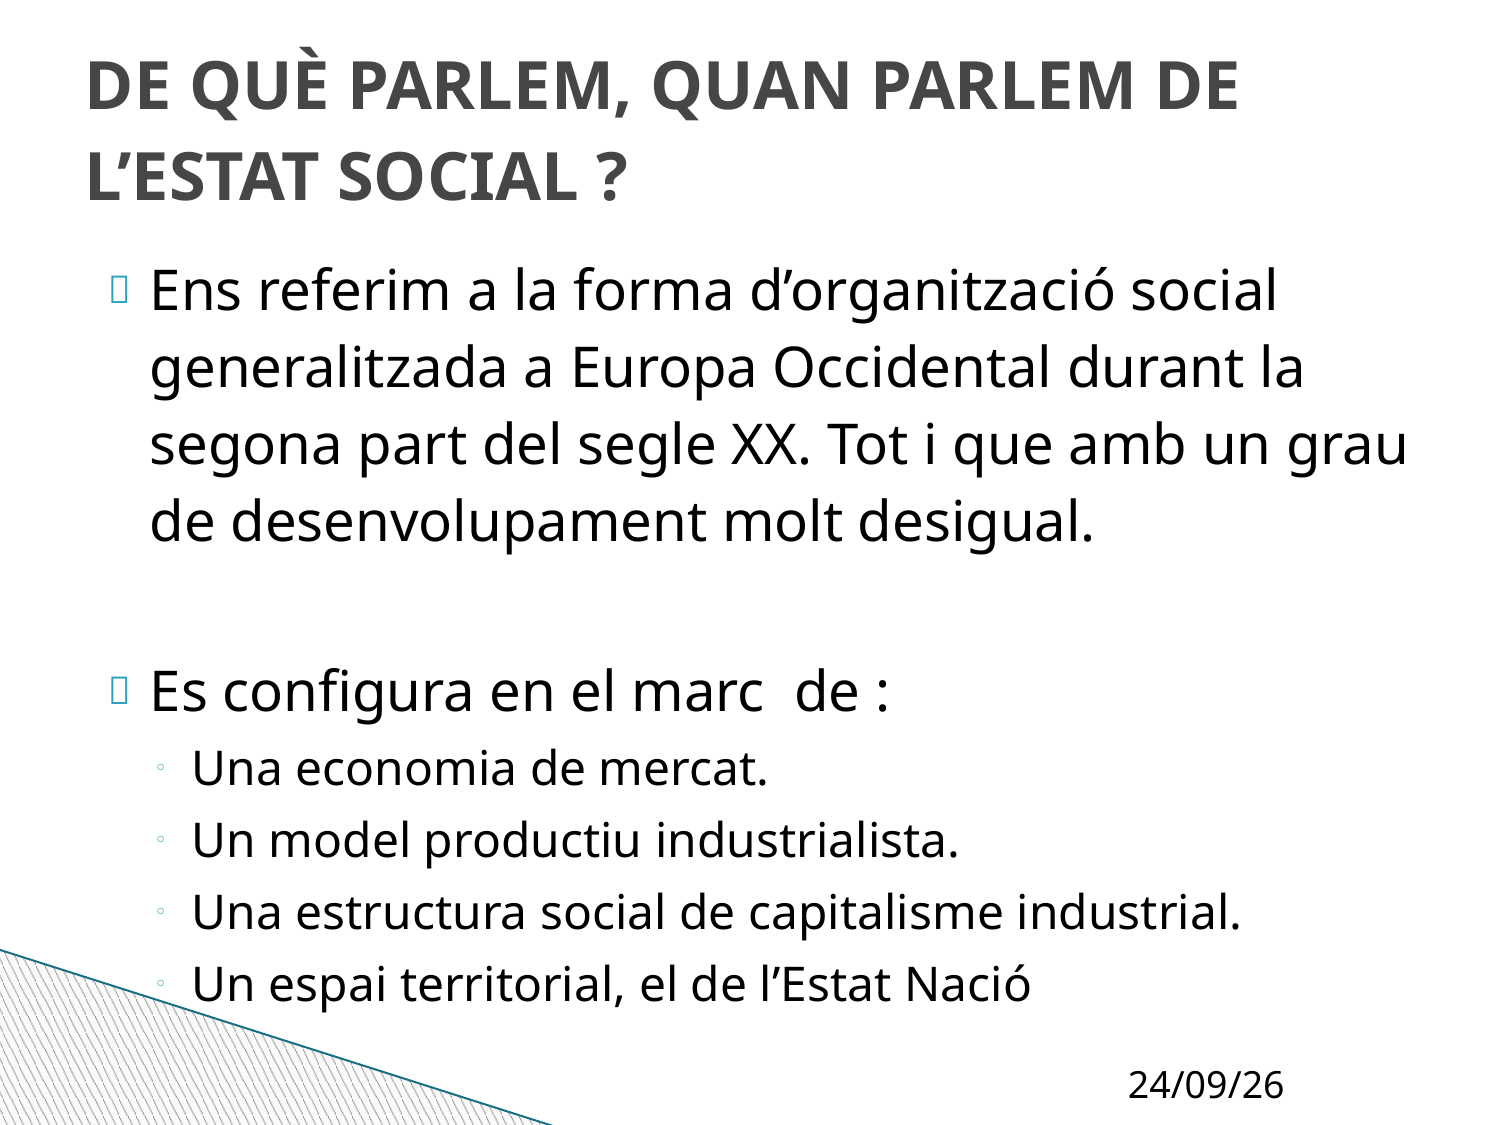

DE QUÈ PARLEM, QUAN PARLEM DE L’ESTAT SOCIAL ?
# Ens referim a la forma d’organització social generalitzada a Europa Occidental durant la segona part del segle XX. Tot i que amb un grau de desenvolupament molt desigual.
Es configura en el marc de :
Una economia de mercat.
Un model productiu industrialista.
Una estructura social de capitalisme industrial.
Un espai territorial, el de l’Estat Nació